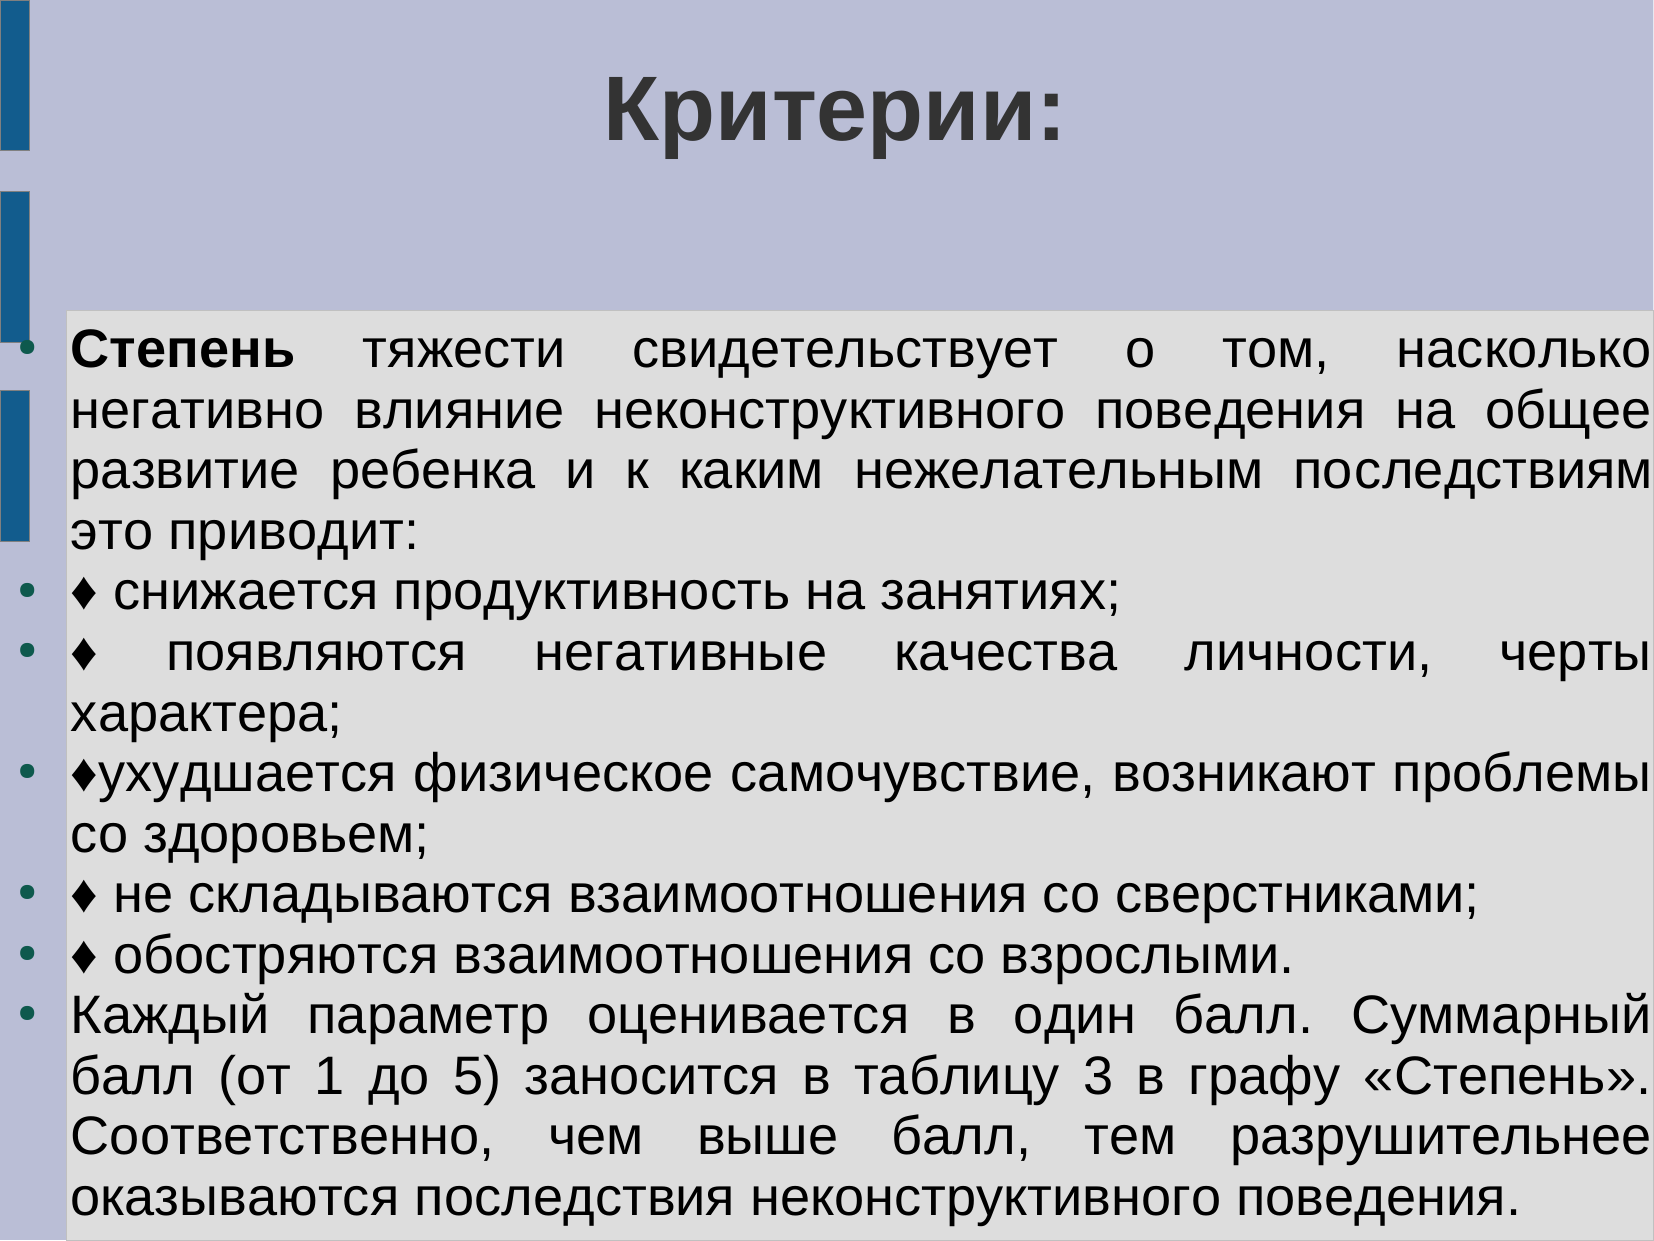

# Критерии:
Степень тяжести свидетельствует о том, насколько негативно влияние неконструктивного поведения на общее развитие ребенка и к каким нежелательным по­следствиям это приводит:
♦ снижается продуктивность на занятиях;
♦ появляются негативные качества личности, черты характера;
♦ухудшается физическое самочувствие, возникают проблемы со здоровьем;
♦ не складываются взаимоотношения со сверстниками;
♦ обостряются взаимоотношения со взрослыми.
Каждый параметр оценивается в один балл. Суммарный балл (от 1 до 5) заносится в таблицу 3 в графу «Степень». Соответственно, чем выше балл, тем разрушительнее оказываются последствия неконструктивного поведения.